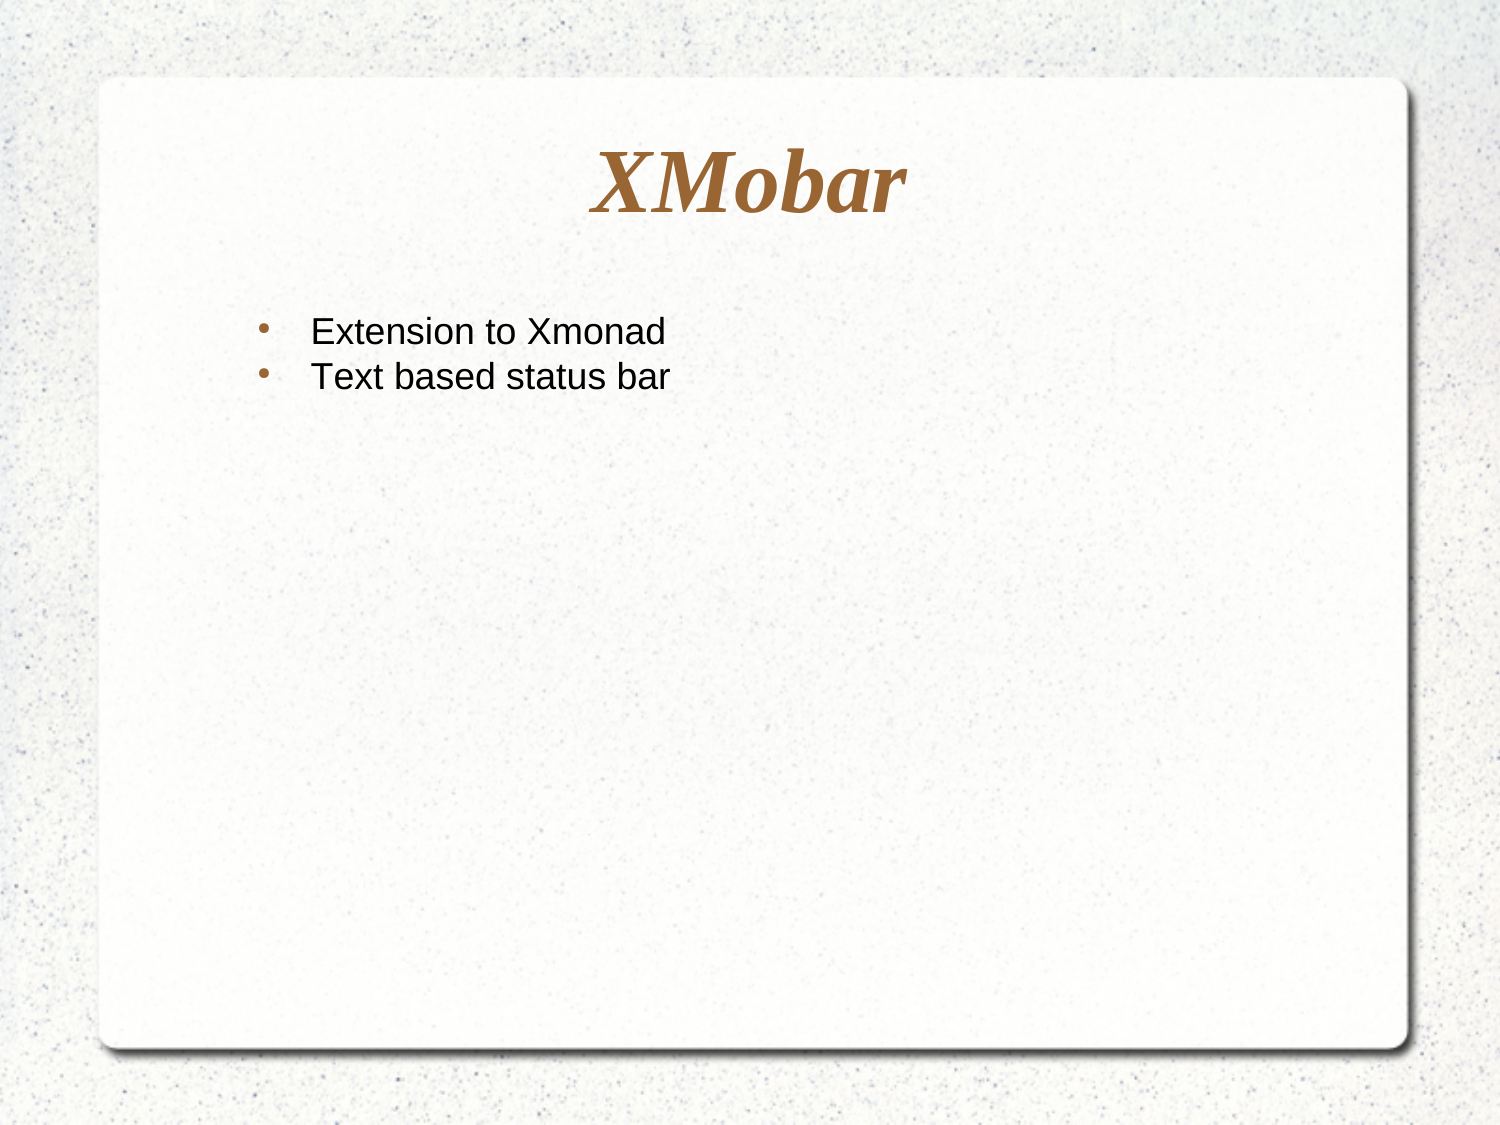

Extension to Xmonad
Text based status bar
# XMobar
Extension to Xmonad
Text based status bar